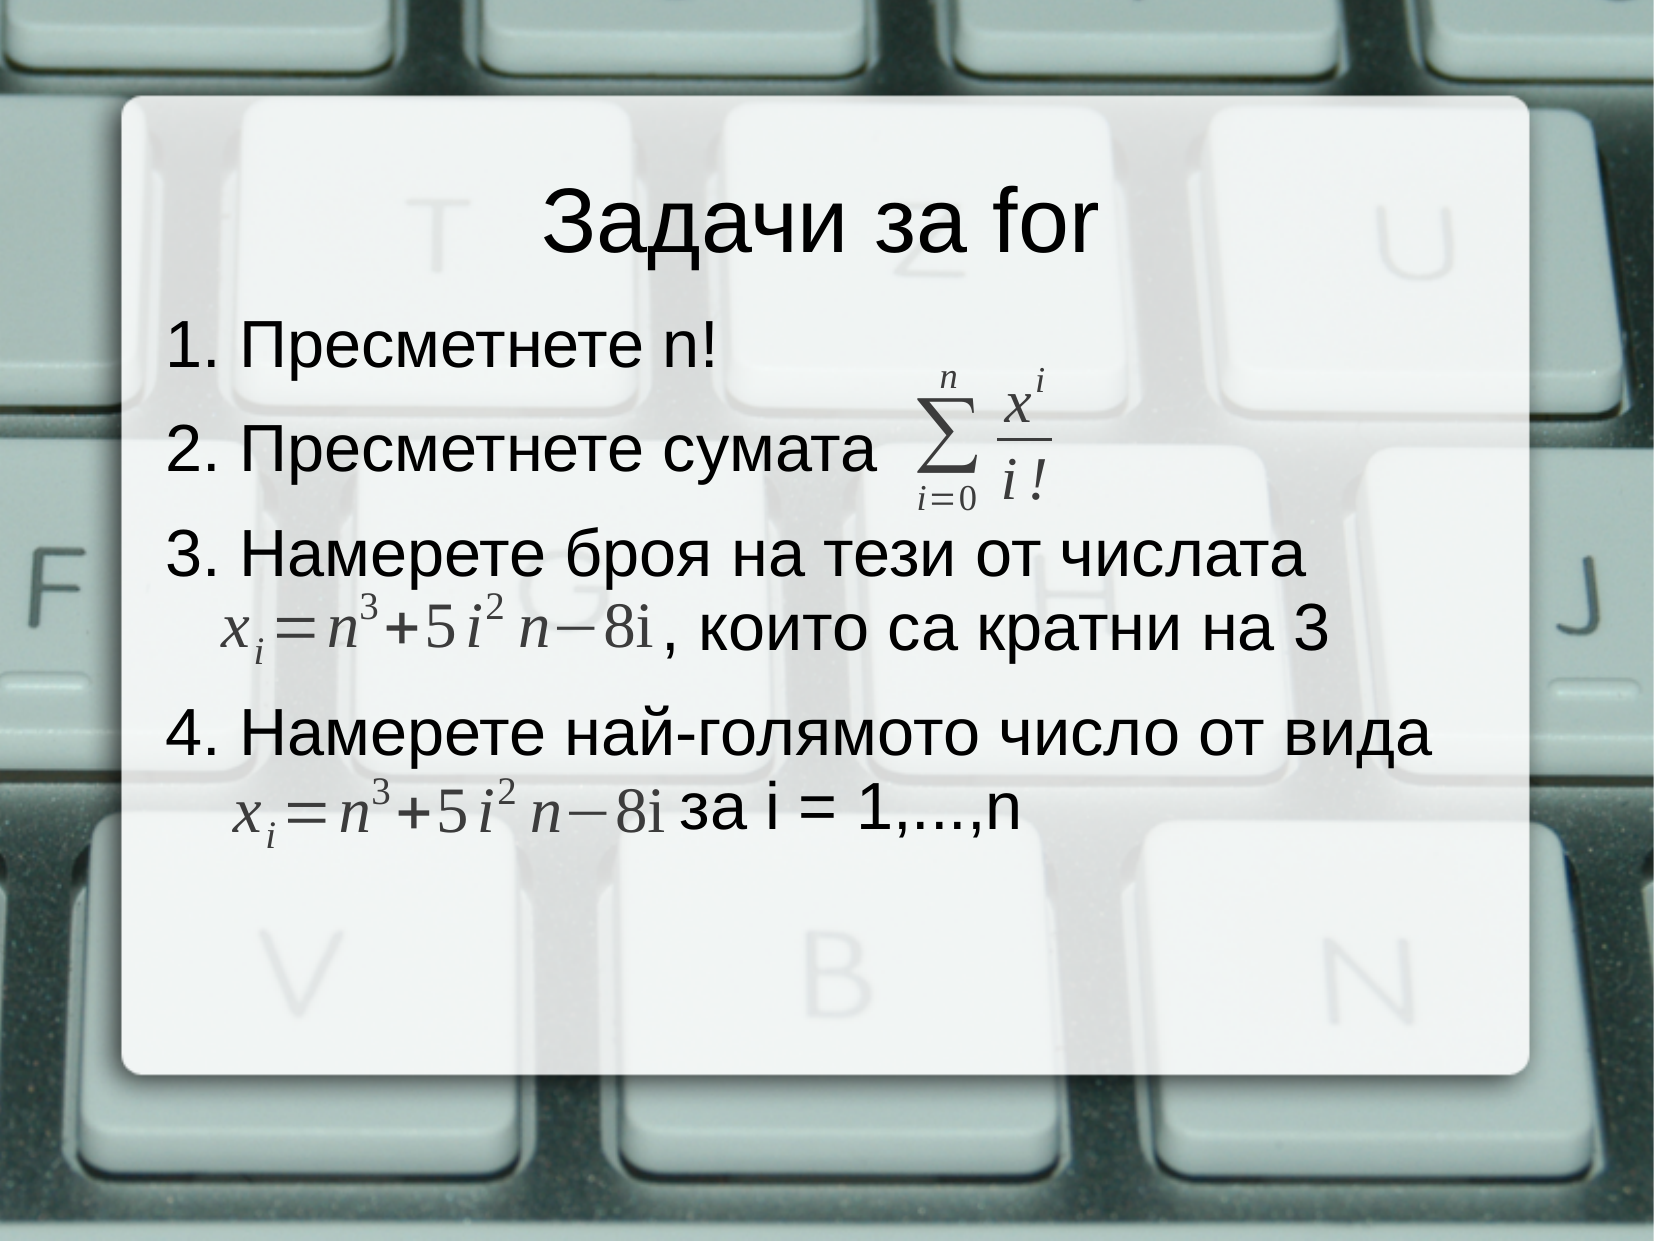

Задачи за for
# Пресметнете n!
 Пресметнете сумата
 Намерете броя на тези от числата
						, които са кратни на 3
 Намерете най-голямото число от вида
						 за i = 1,...,n